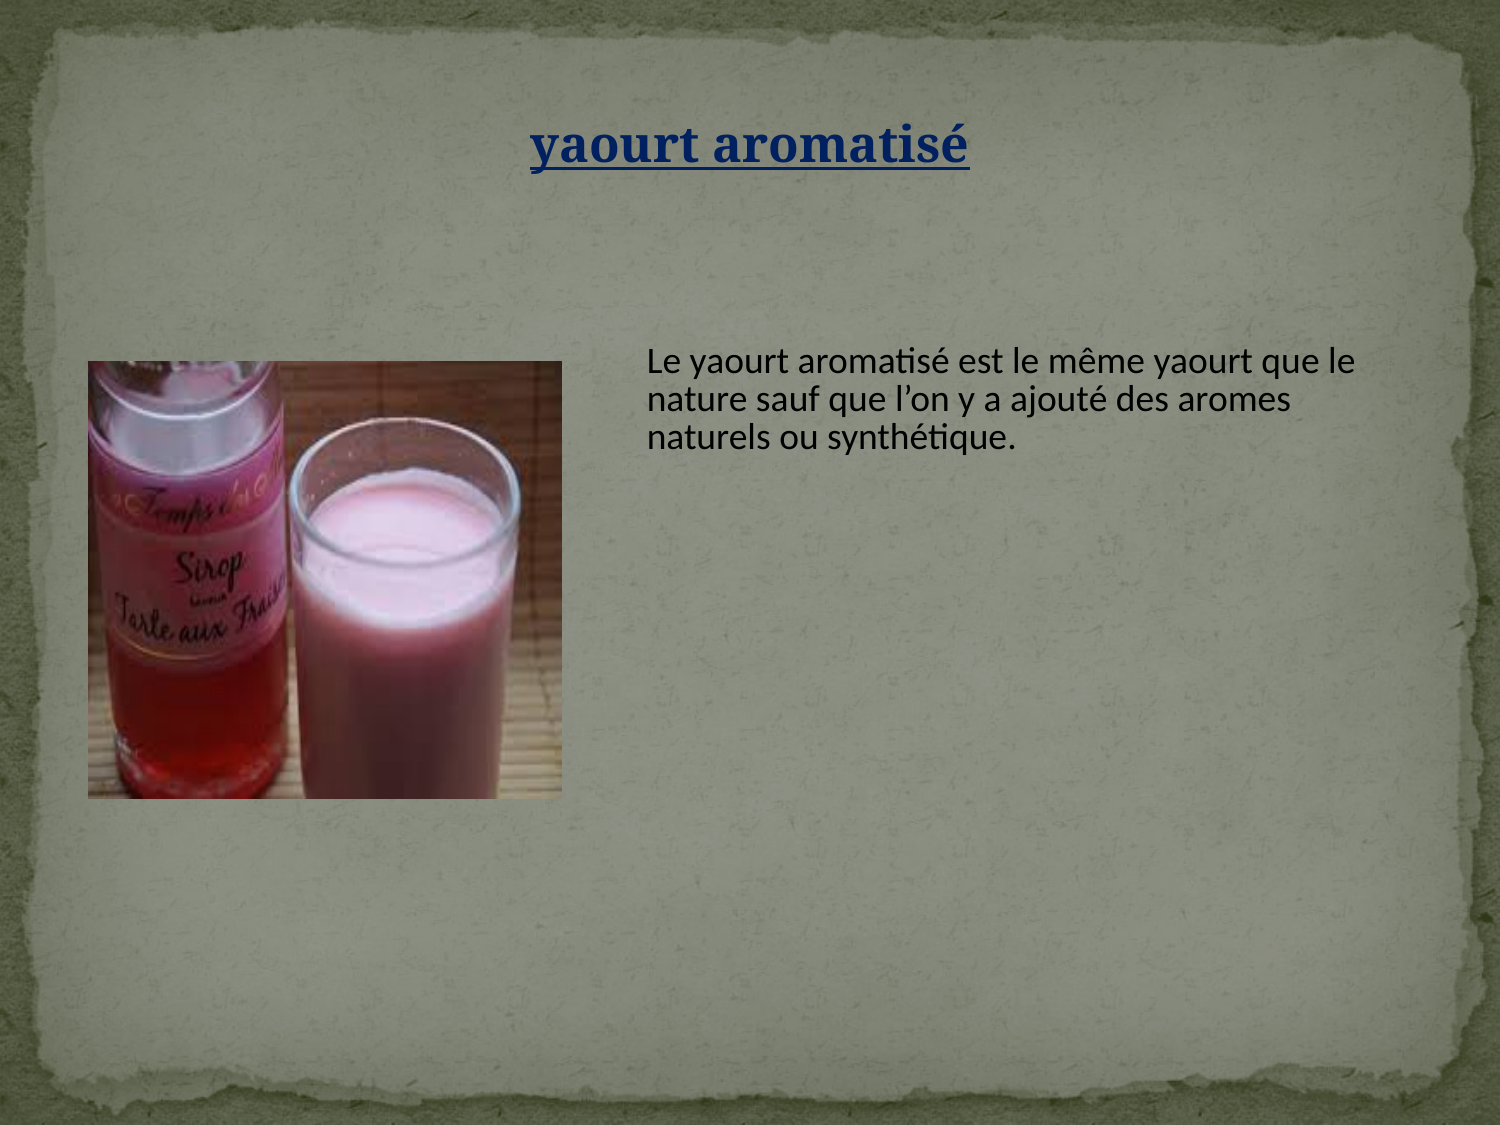

yaourt aromatisé
Le yaourt aromatisé est le même yaourt que le nature sauf que l’on y a ajouté des aromes naturels ou synthétique.